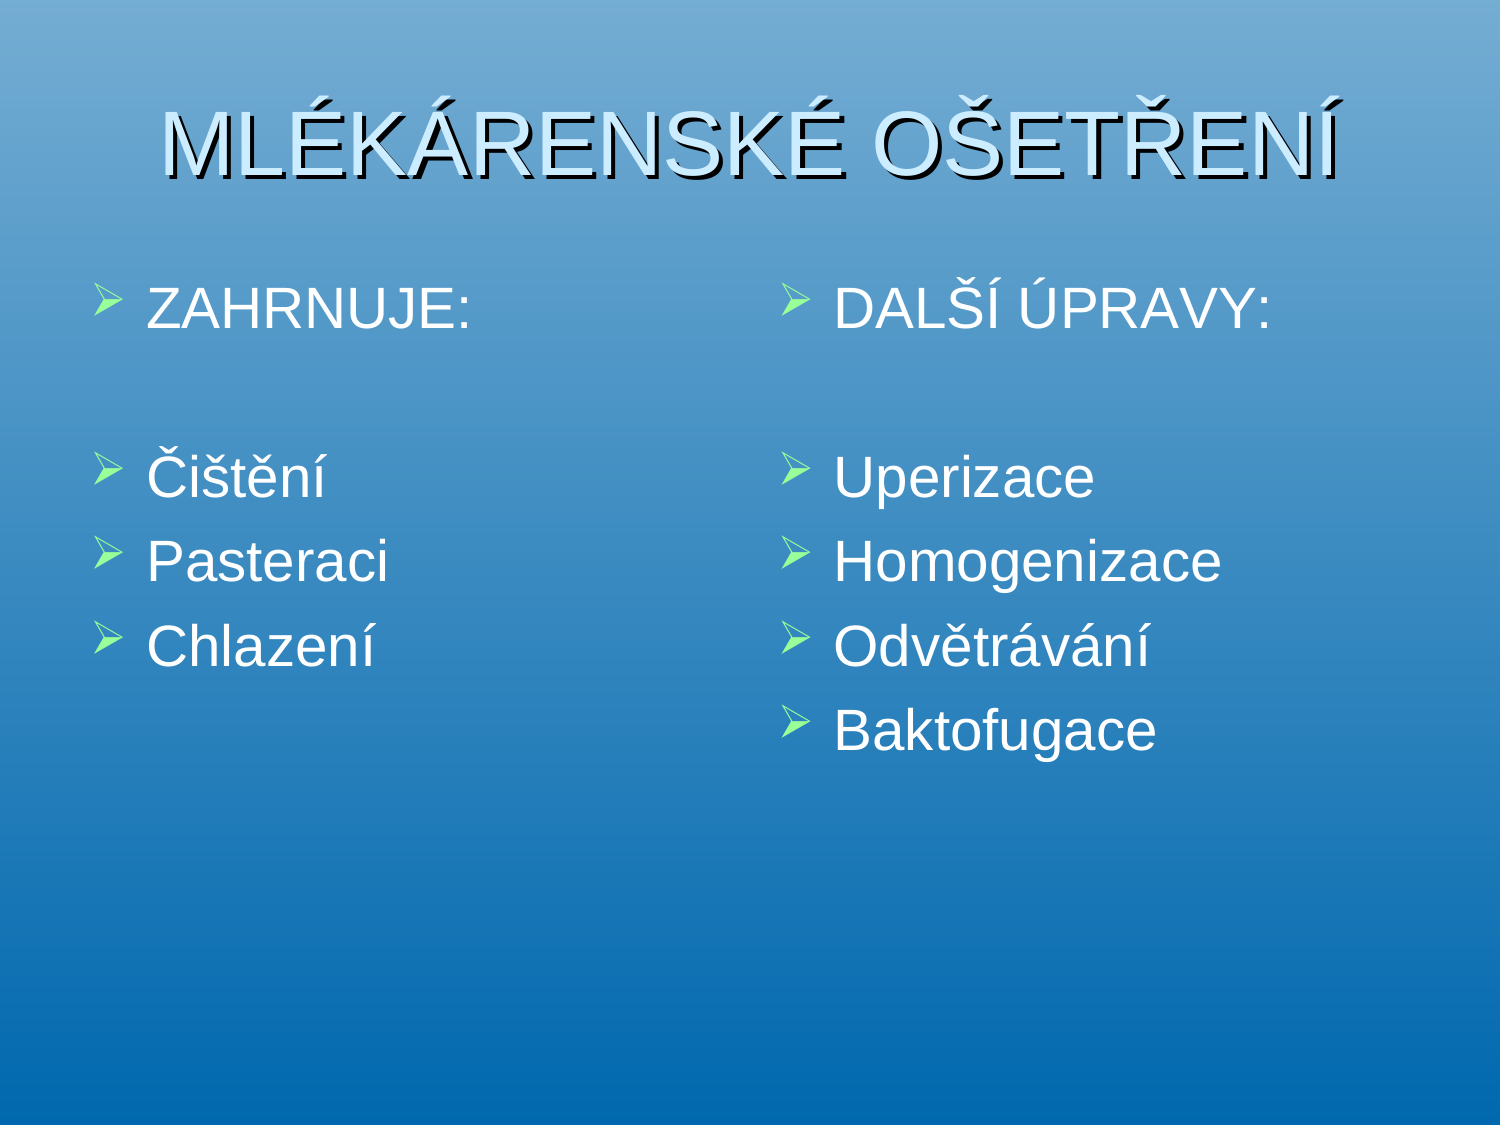

# MLÉKÁRENSKÉ OŠETŘENÍ
ZAHRNUJE:
Čištění
Pasteraci
Chlazení
DALŠÍ ÚPRAVY:
Uperizace
Homogenizace
Odvětrávání
Baktofugace